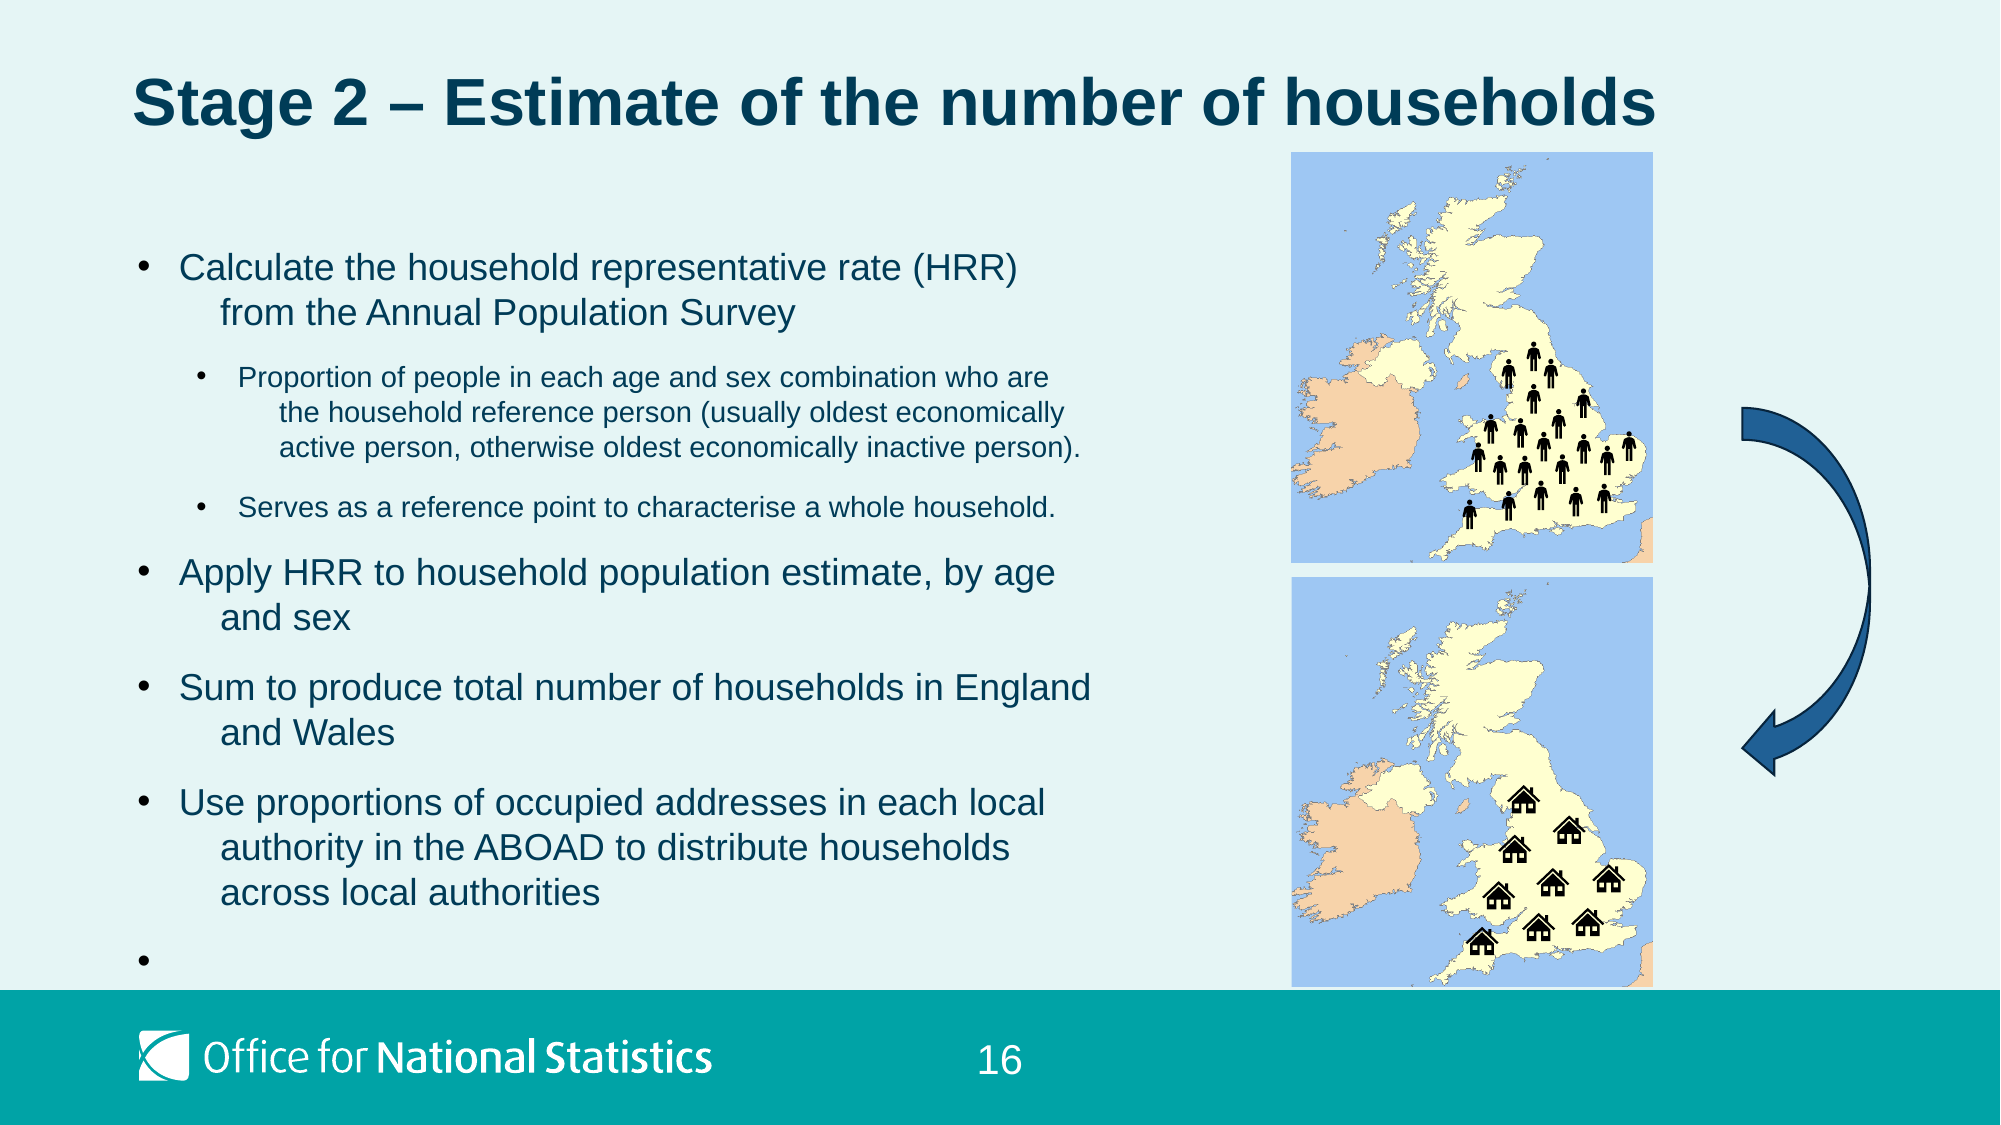

Stage 2 – Estimate of the number of households
# Calculate the household representative rate (HRR) from the Annual Population Survey
Proportion of people in each age and sex combination who are the household reference person (usually oldest economically active person, otherwise oldest economically inactive person).
Serves as a reference point to characterise a whole household.
Apply HRR to household population estimate, by age and sex
Sum to produce total number of households in England and Wales
Use proportions of occupied addresses in each local authority in the ABOAD to distribute households across local authorities